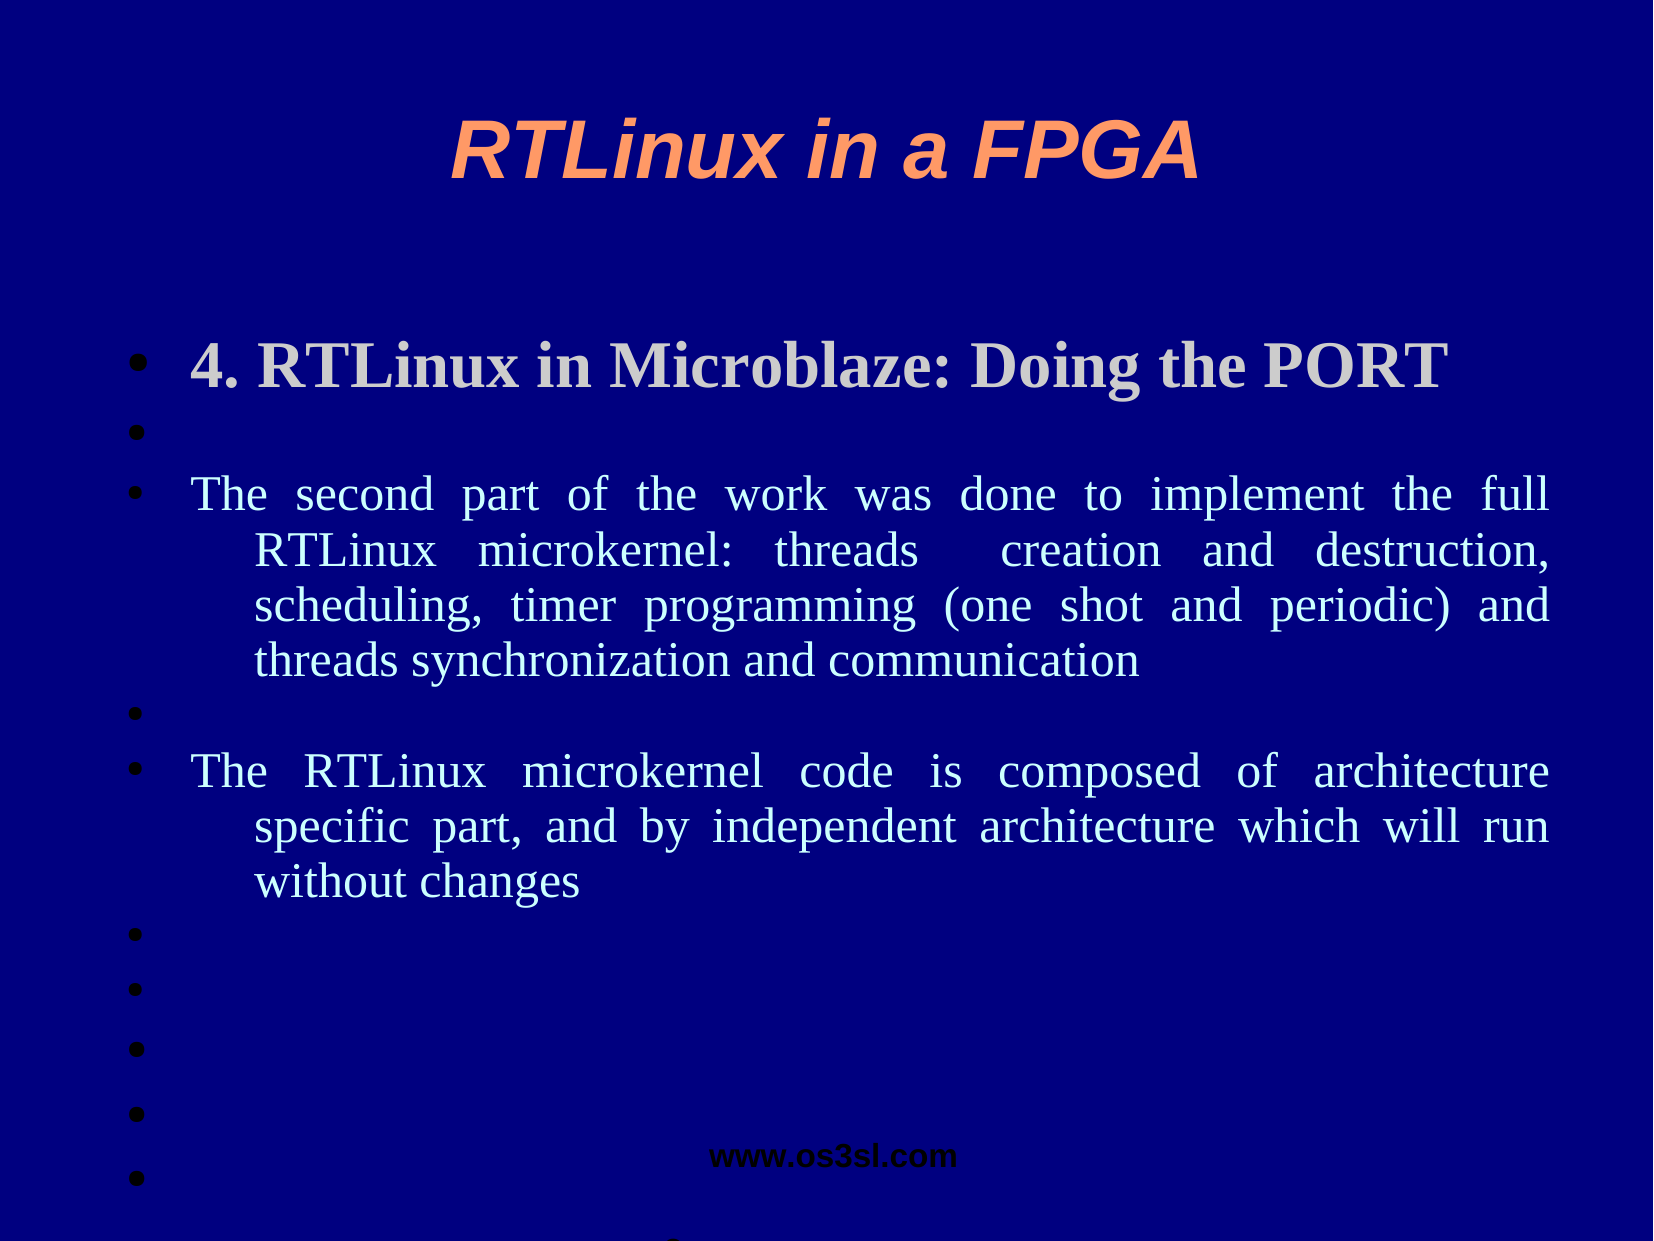

# RTLinux in a FPGA
4. RTLinux in Microblaze: Doing the PORT
The second part of the work was done to implement the full RTLinux microkernel: threads creation and destruction, scheduling, timer programming (one shot and periodic) and threads synchronization and communication
The RTLinux microkernel code is composed of architecture specific part, and by independent architecture which will run without changes
www.os3sl.com